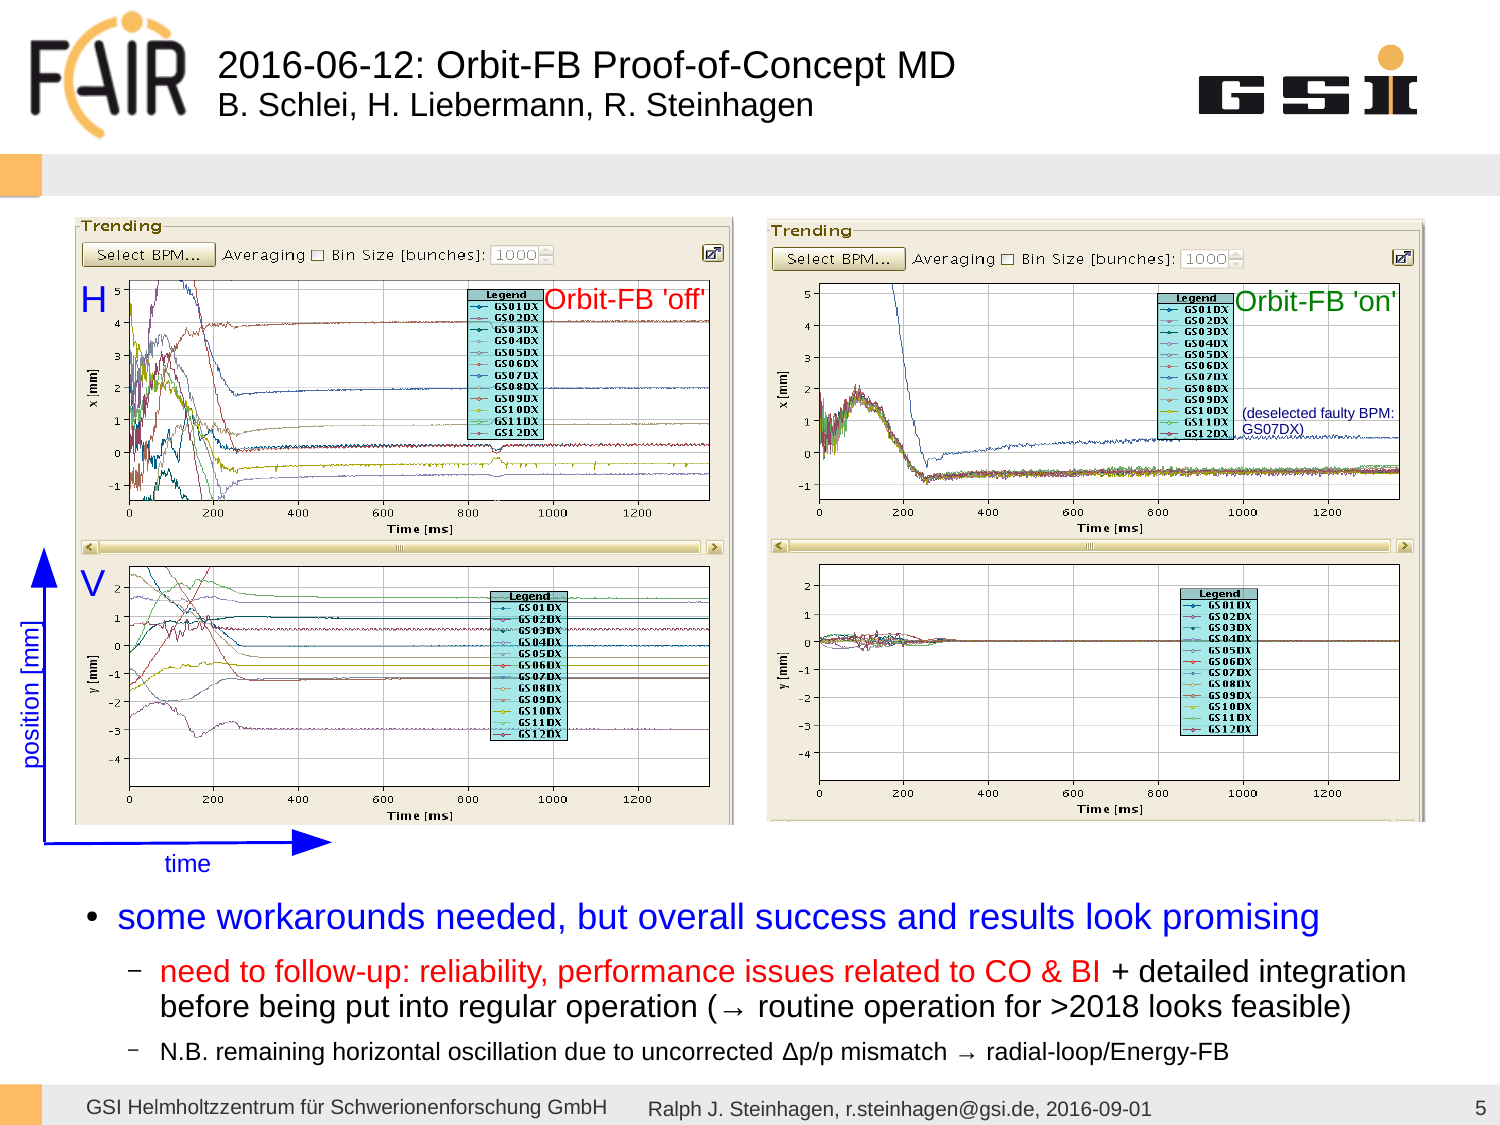

# 2016-06-12: Orbit-FB Proof-of-Concept MD B. Schlei, H. Liebermann, R. Steinhagen
H
Orbit-FB 'off'
Orbit-FB 'on'
(deselected faulty BPM:
GS07DX)
position [mm]
V
time
some workarounds needed, but overall success and results look promising
need to follow-up: reliability, performance issues related to CO & BI + detailed integration before being put into regular operation (→ routine operation for >2018 looks feasible)
N.B. remaining horizontal oscillation due to uncorrected Δp/p mismatch → radial-loop/Energy-FB